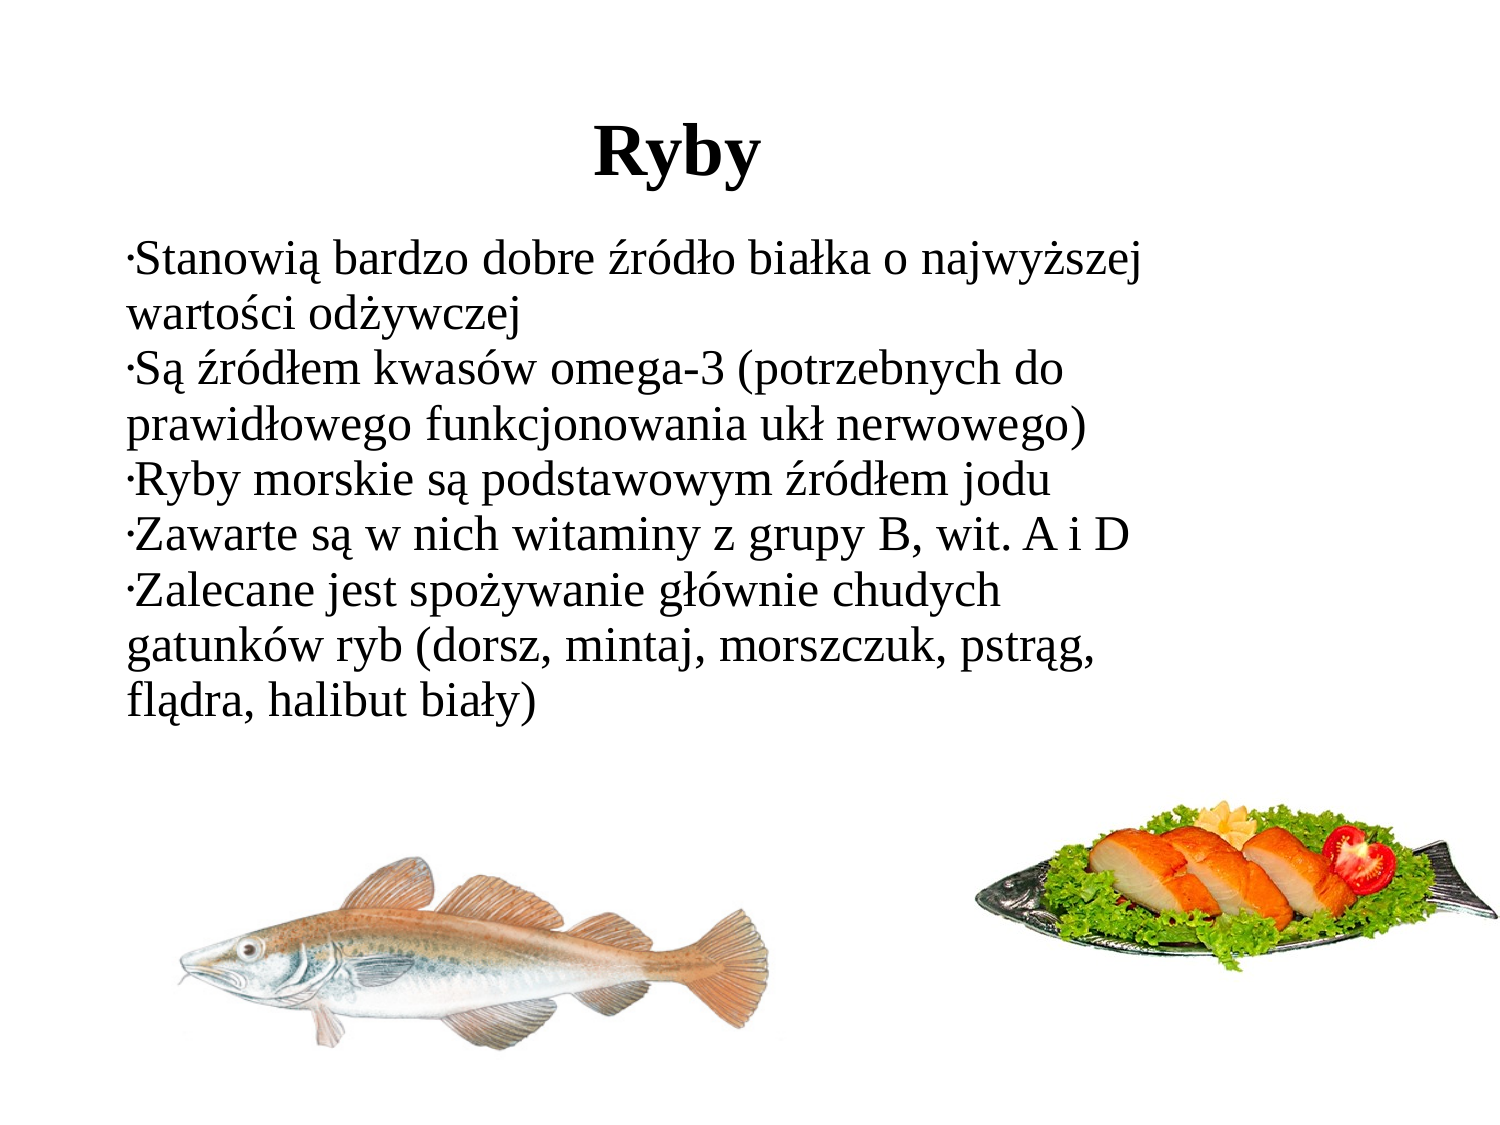

Ryby
Stanowią bardzo dobre źródło białka o najwyższej wartości odżywczej
Są źródłem kwasów omega-3 (potrzebnych do prawidłowego funkcjonowania ukł nerwowego)
Ryby morskie są podstawowym źródłem jodu
Zawarte są w nich witaminy z grupy B, wit. A i D
Zalecane jest spożywanie głównie chudych gatunków ryb (dorsz, mintaj, morszczuk, pstrąg, flądra, halibut biały)